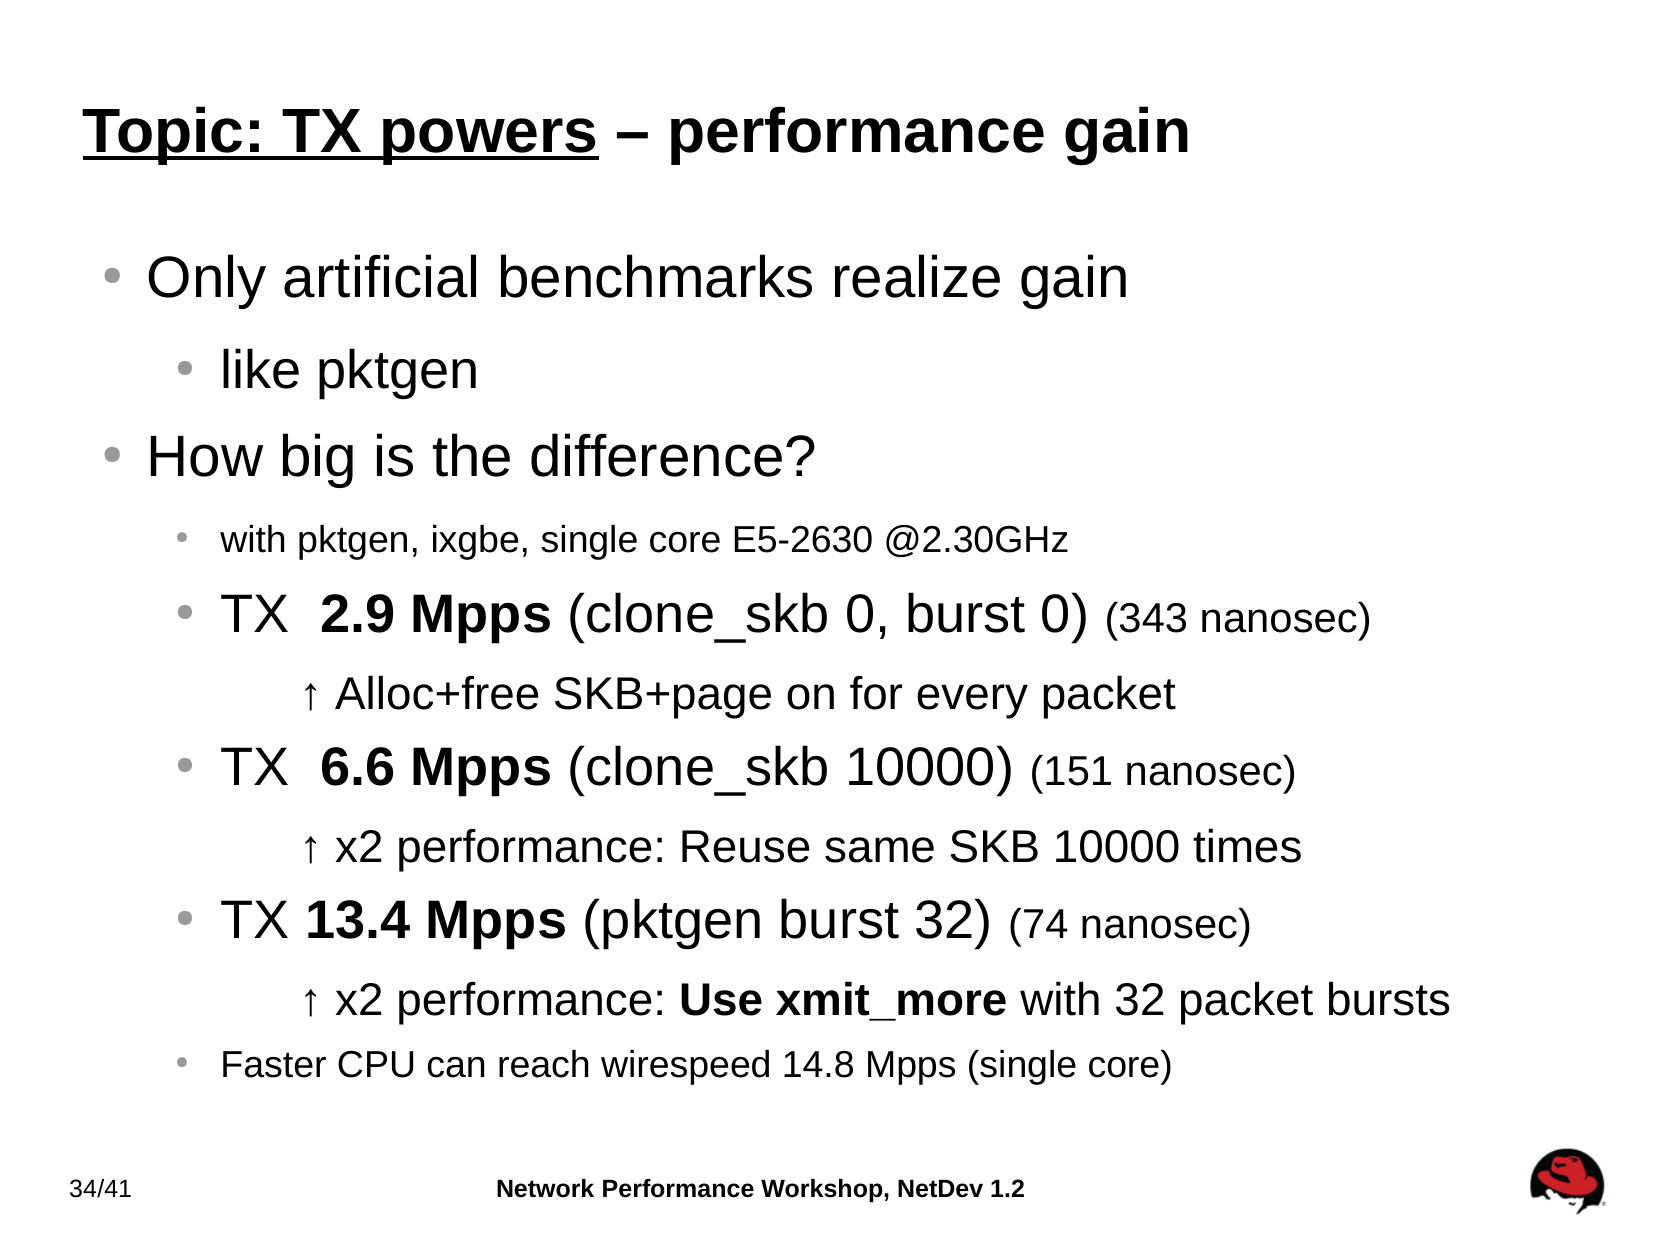

# Topic: TX powers – performance gain
Only artificial benchmarks realize gain
like pktgen
How big is the difference?
with pktgen, ixgbe, single core E5-2630 @2.30GHz
TX 2.9 Mpps (clone_skb 0, burst 0) (343 nanosec)
↑ Alloc+free SKB+page on for every packet
TX 6.6 Mpps (clone_skb 10000) (151 nanosec)
↑ x2 performance: Reuse same SKB 10000 times
TX 13.4 Mpps (pktgen burst 32) (74 nanosec)
↑ x2 performance: Use xmit_more with 32 packet bursts
Faster CPU can reach wirespeed 14.8 Mpps (single core)